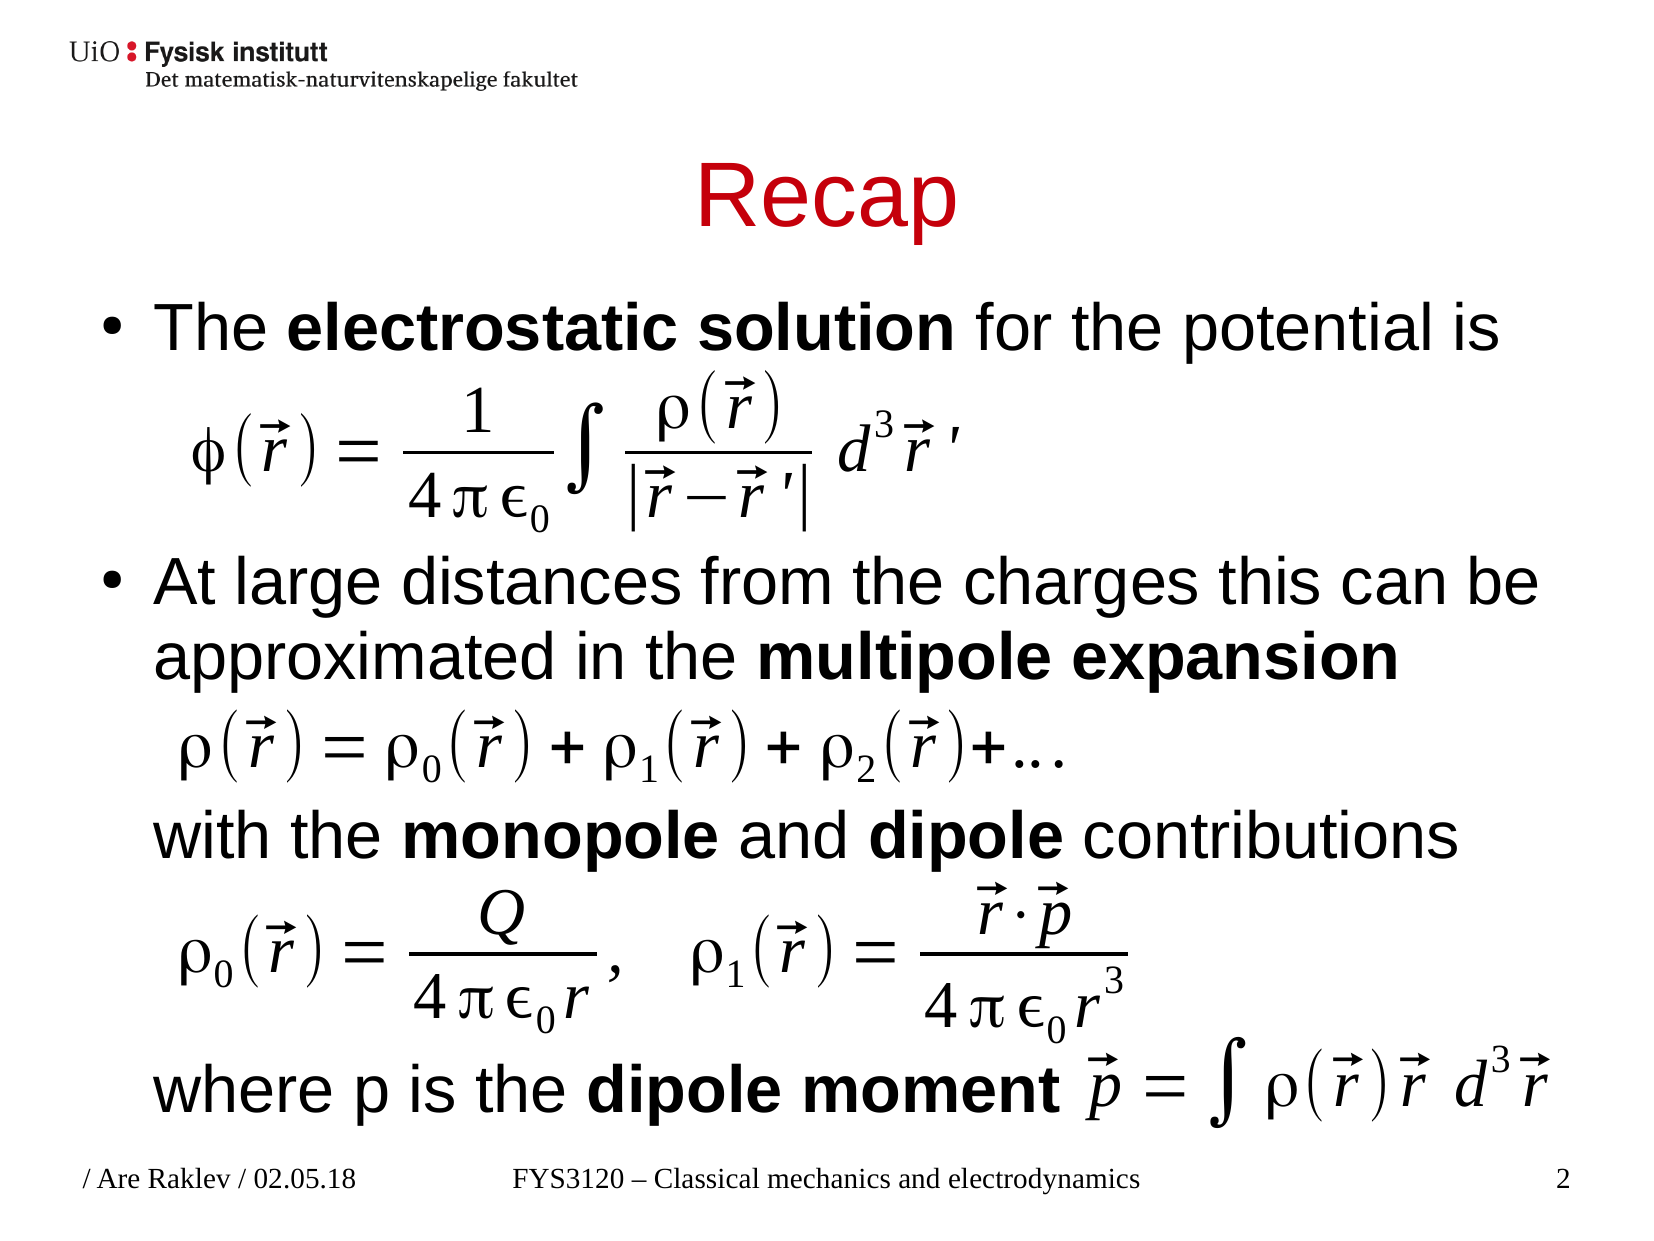

# Recap
The electrostatic solution for the potential is
At large distances from the charges this can be approximated in the multipole expansion
with the monopole and dipole contributions
where p is the dipole moment
/ Are Raklev / 02.05.18
FYS3120 – Classical mechanics and electrodynamics
2